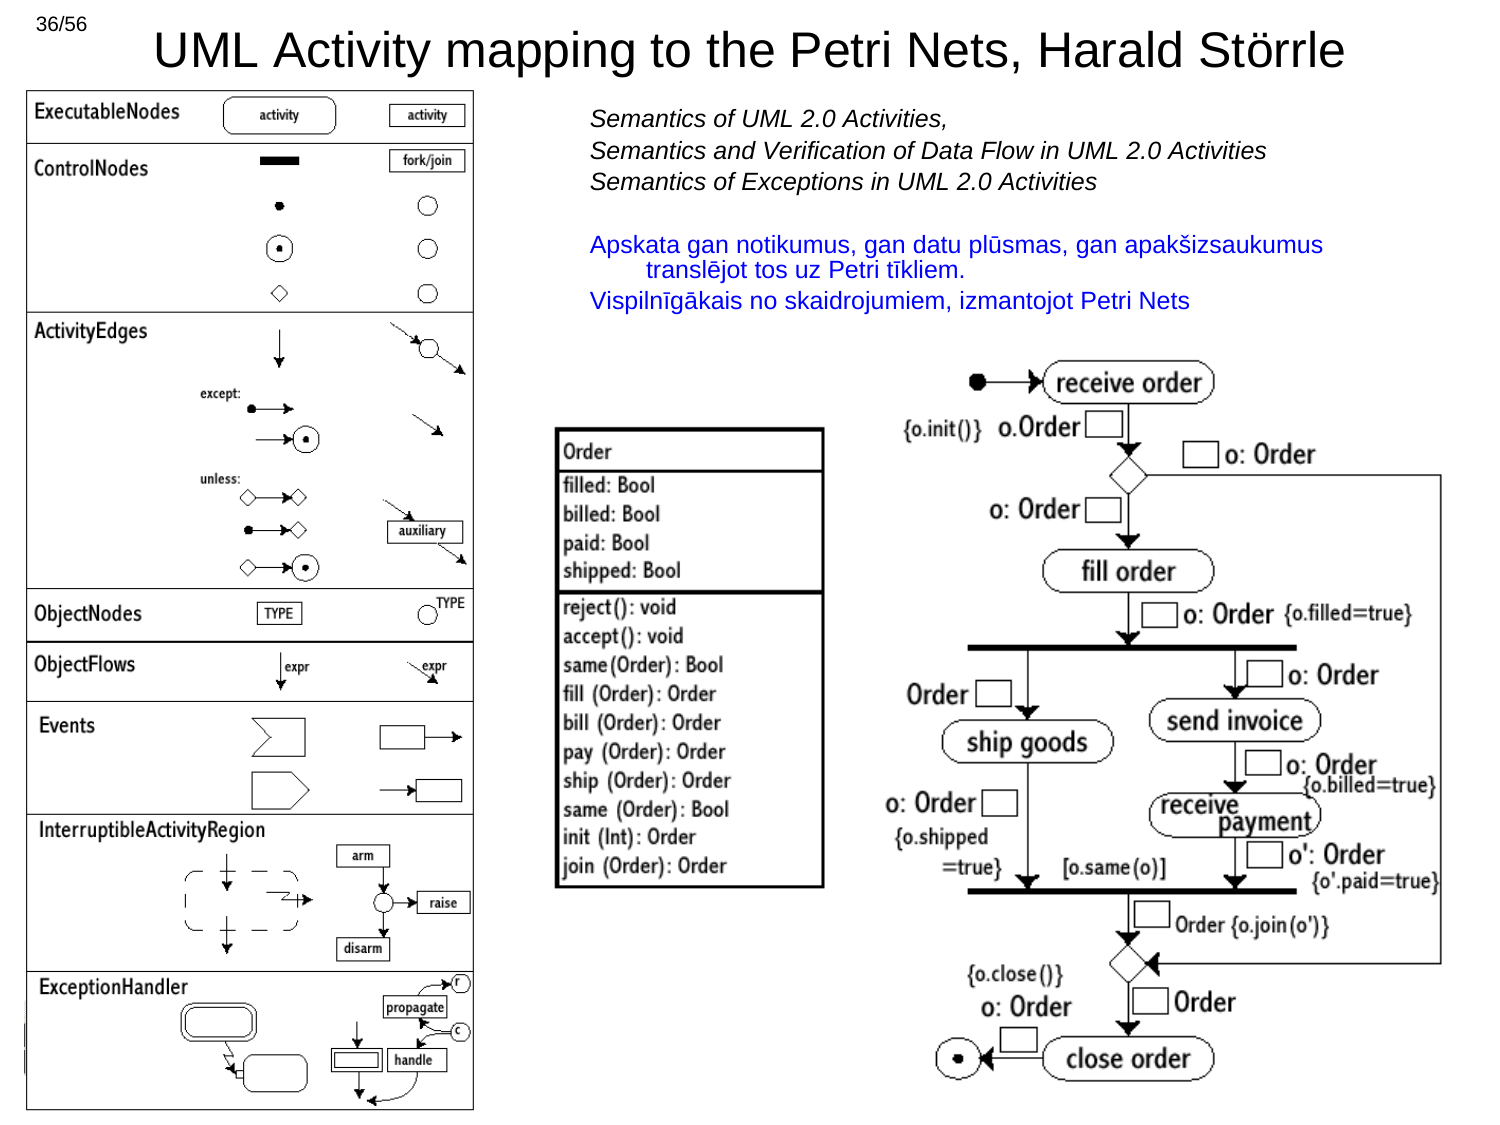

# UML Activity mapping to the Petri Nets, Harald Störrle
36
Semantics of UML 2.0 Activities,
Semantics and Verification of Data Flow in UML 2.0 Activities
Semantics of Exceptions in UML 2.0 Activities
Apskata gan notikumus, gan datu plūsmas, gan apakšizsaukumus translējot tos uz Petri tīkliem.
Vispilnīgākais no skaidrojumiem, izmantojot Petri Nets